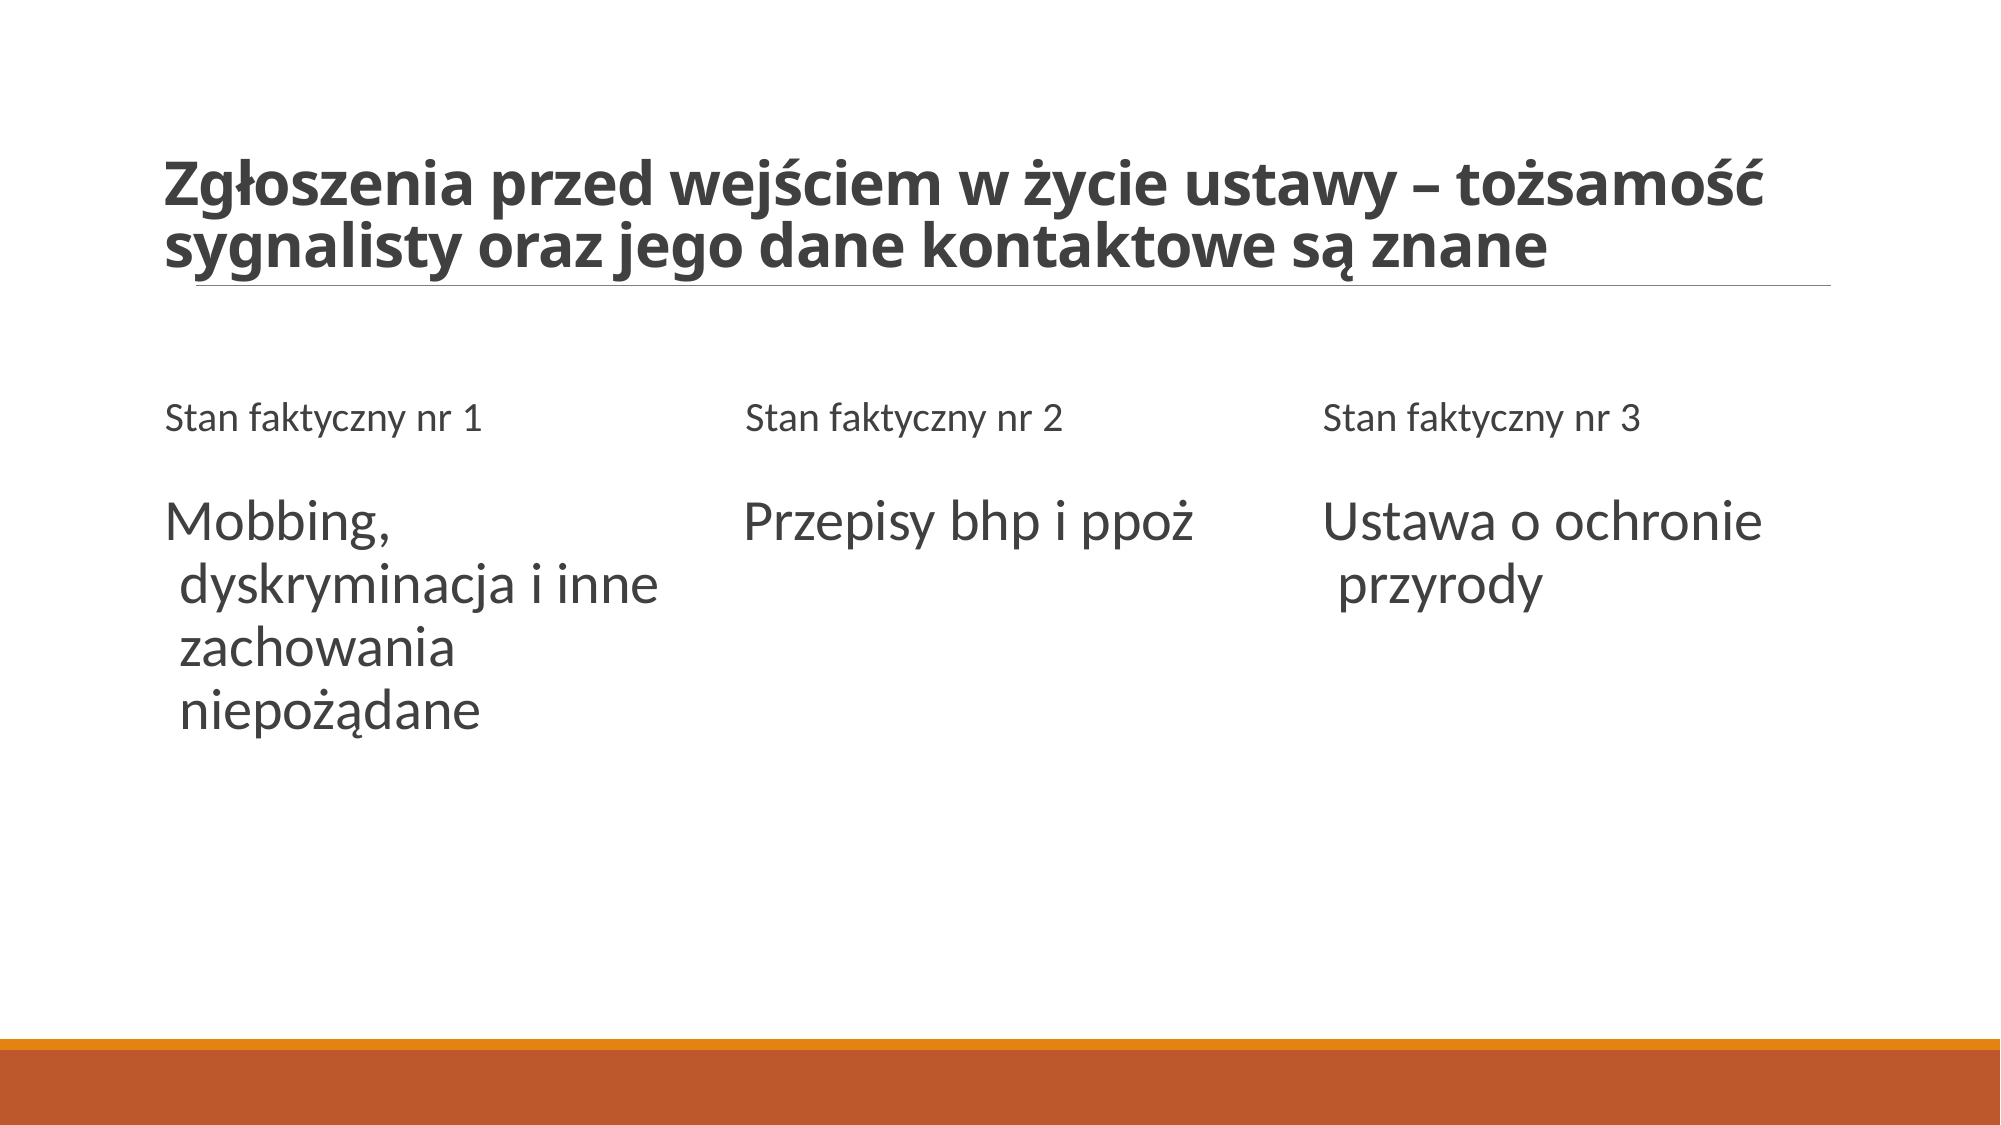

# Zgłoszenia przed wejściem w życie ustawy – tożsamość sygnalisty oraz jego dane kontaktowe są znane
Stan faktyczny nr 1
Stan faktyczny nr 2
Stan faktyczny nr 3
Mobbing, dyskryminacja i inne zachowania niepożądane
Przepisy bhp i ppoż
Ustawa o ochronie przyrody